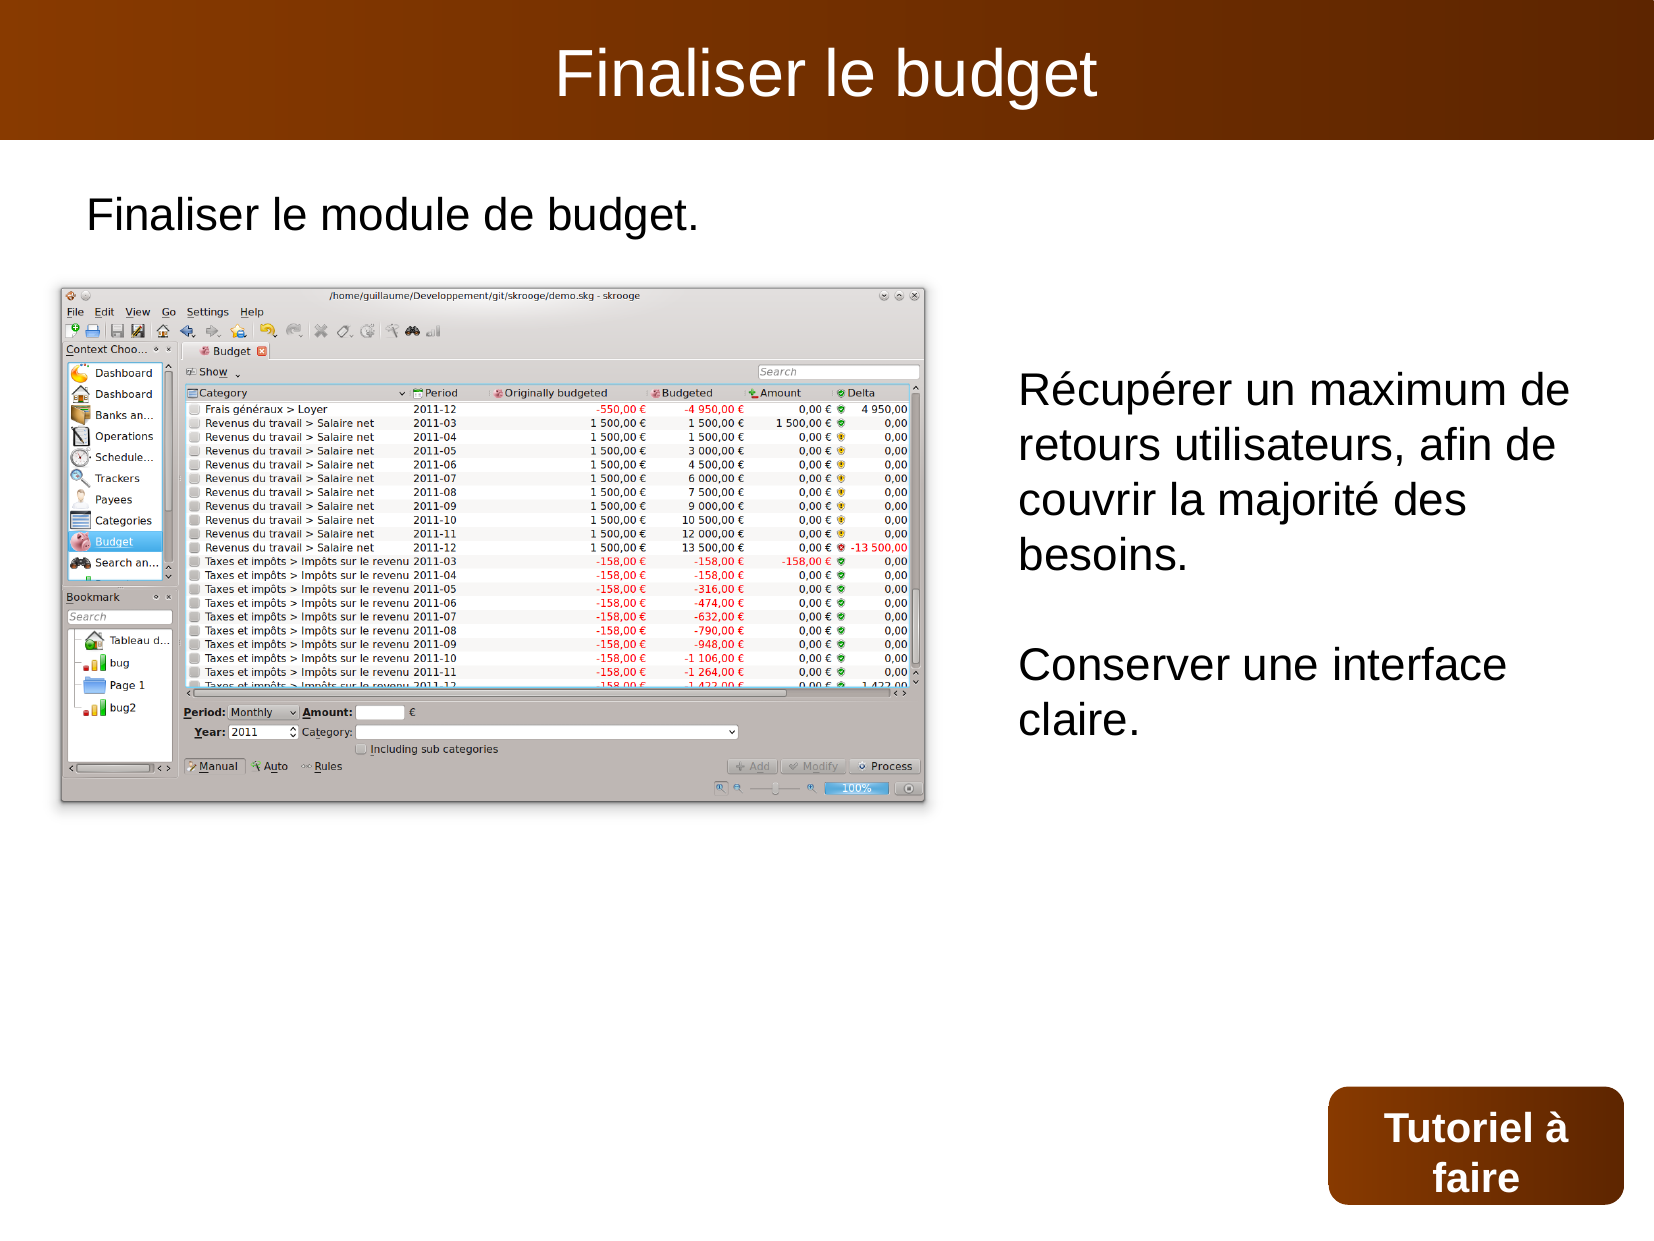

# Finaliser le budget
Finaliser le module de budget.
Récupérer un maximum de retours utilisateurs, afin de couvrir la majorité des besoins.
Conserver une interface claire.
Tutoriel à faire